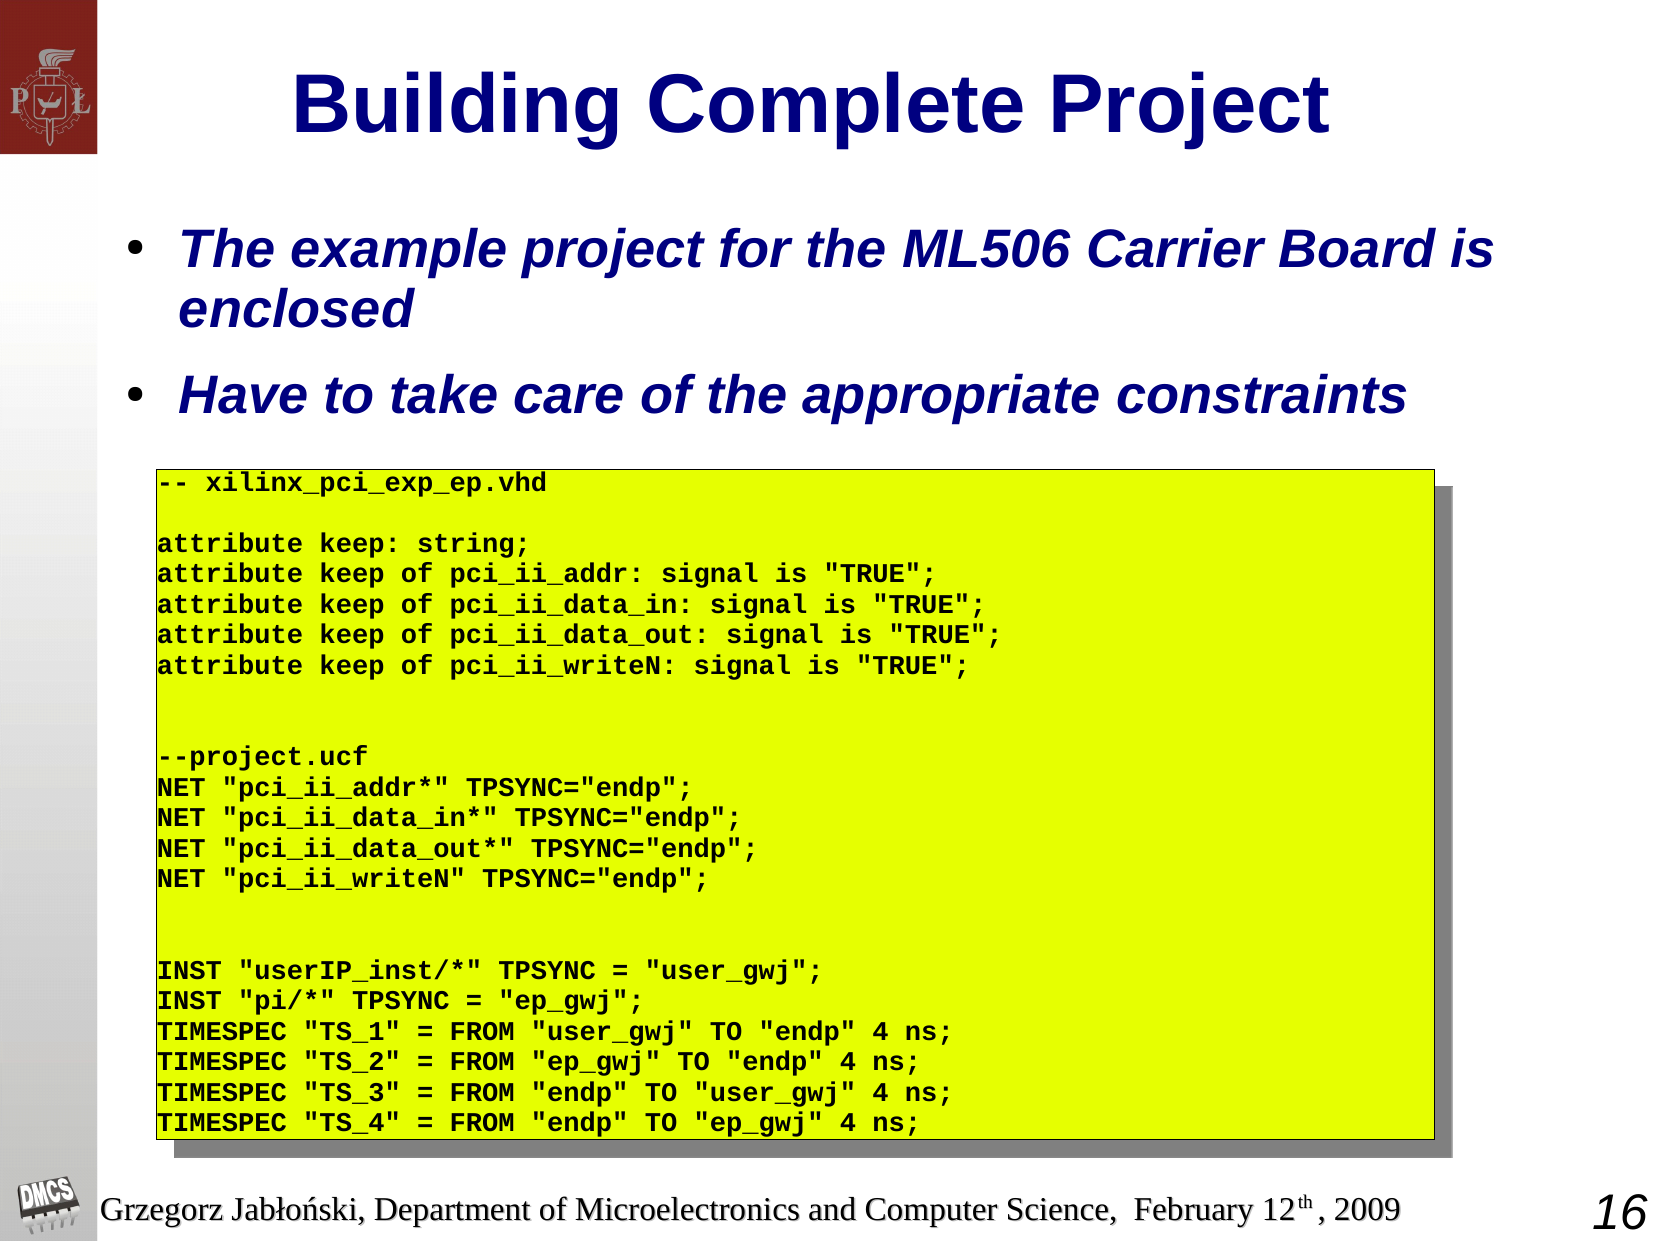

# Building Complete Project
The example project for the ML506 Carrier Board is enclosed
Have to take care of the appropriate constraints
-- xilinx_pci_exp_ep.vhd
attribute keep: string;
attribute keep of pci_ii_addr: signal is "TRUE";
attribute keep of pci_ii_data_in: signal is "TRUE";
attribute keep of pci_ii_data_out: signal is "TRUE";
attribute keep of pci_ii_writeN: signal is "TRUE";
--project.ucf
NET "pci_ii_addr*" TPSYNC="endp";
NET "pci_ii_data_in*" TPSYNC="endp";
NET "pci_ii_data_out*" TPSYNC="endp";
NET "pci_ii_writeN" TPSYNC="endp";
INST "userIP_inst/*" TPSYNC = "user_gwj";
INST "pi/*" TPSYNC = "ep_gwj";
TIMESPEC "TS_1" = FROM "user_gwj" TO "endp" 4 ns;
TIMESPEC "TS_2" = FROM "ep_gwj" TO "endp" 4 ns;
TIMESPEC "TS_3" = FROM "endp" TO "user_gwj" 4 ns;
TIMESPEC "TS_4" = FROM "endp" TO "ep_gwj" 4 ns;
16